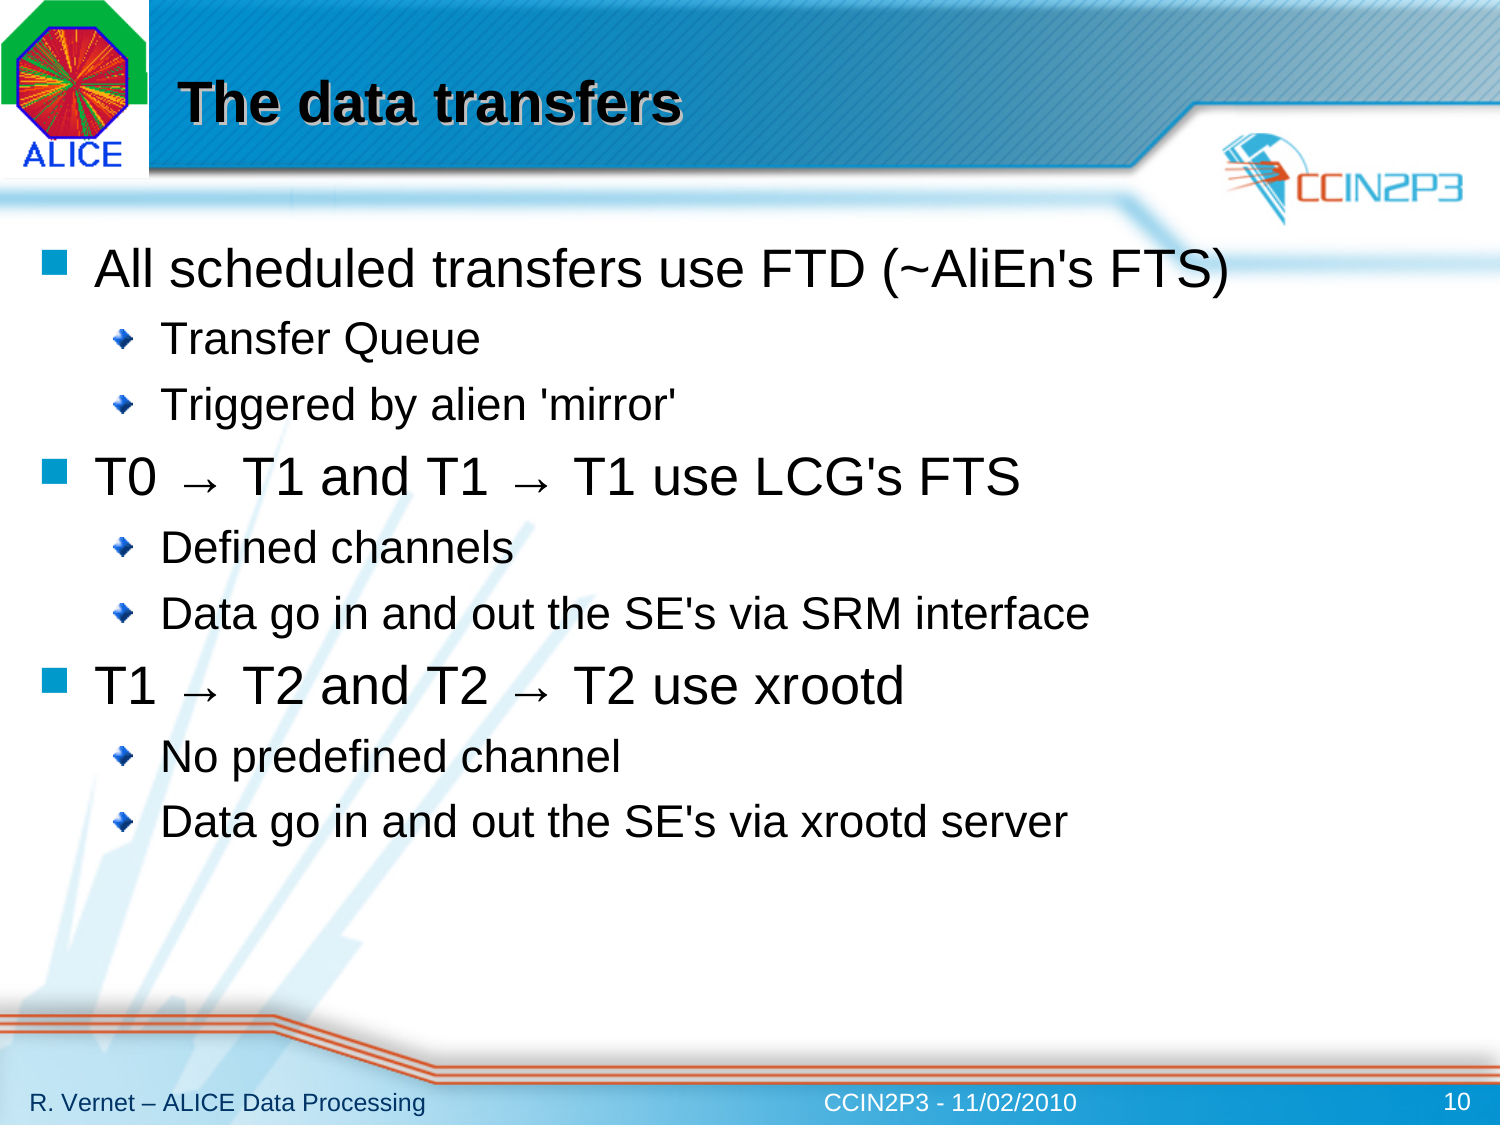

# The data transfers
All scheduled transfers use FTD (~AliEn's FTS)
Transfer Queue
Triggered by alien 'mirror'
T0 → T1 and T1 → T1 use LCG's FTS
Defined channels
Data go in and out the SE's via SRM interface
T1 → T2 and T2 → T2 use xrootd
No predefined channel
Data go in and out the SE's via xrootd server
10
R. Vernet